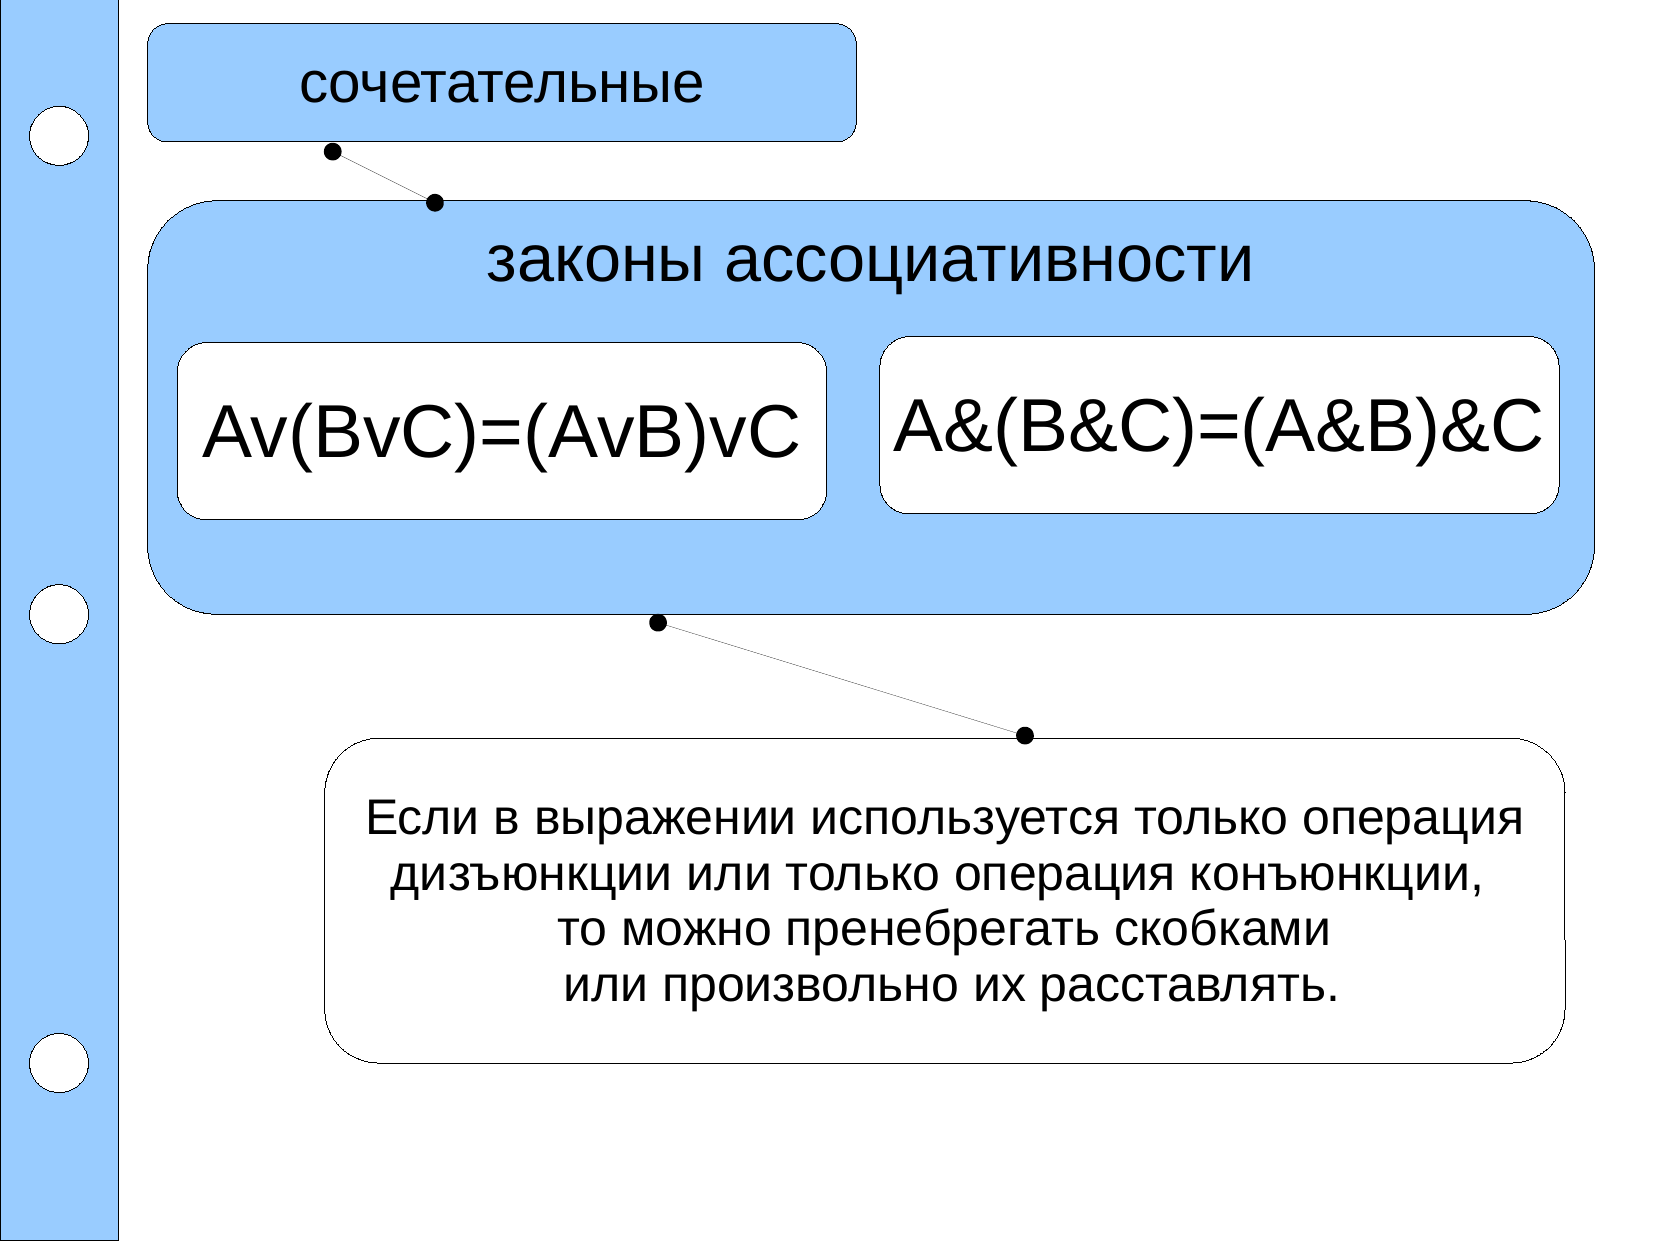

сочетательные
законы ассоциативности
A&(B&C)=(A&B)&C
Av(BvC)=(AvB)vC
Если в выражении используется только операция
дизъюнкции или только операция конъюнкции,
то можно пренебрегать скобками
 или произвольно их расставлять.